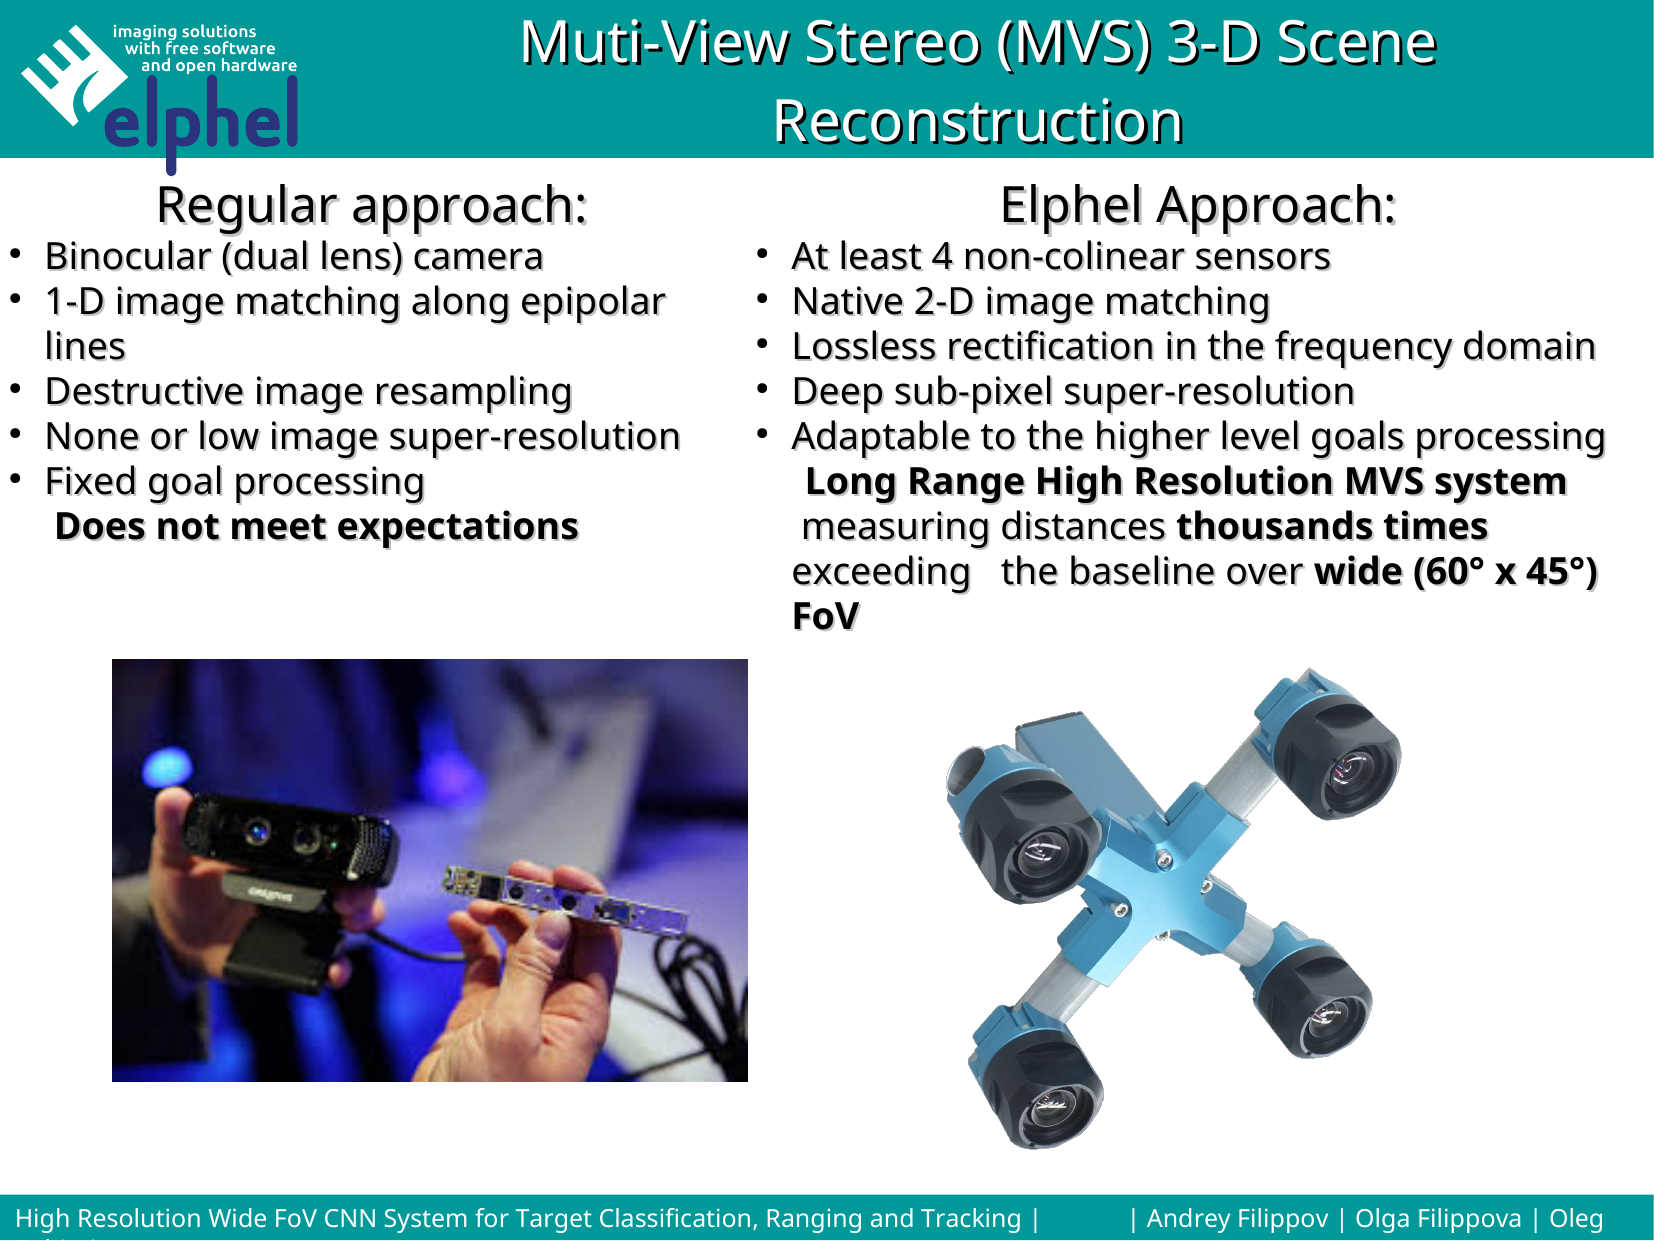

# Muti-View Stereo (MVS) 3-D Scene Reconstruction
Regular approach:
Binocular (dual lens) camera
1-D image matching along epipolar lines
Destructive image resampling
None or low image super-resolution
Fixed goal processing
 Does not meet expectations
Elphel Approach:
At least 4 non-colinear sensors
Native 2-D image matching
Lossless rectification in the frequency domain
Deep sub-pixel super-resolution
Adaptable to the higher level goals processing
 Long Range High Resolution MVS system
 measuring distances thousands times exceeding the baseline over wide (60° x 45°) FoV